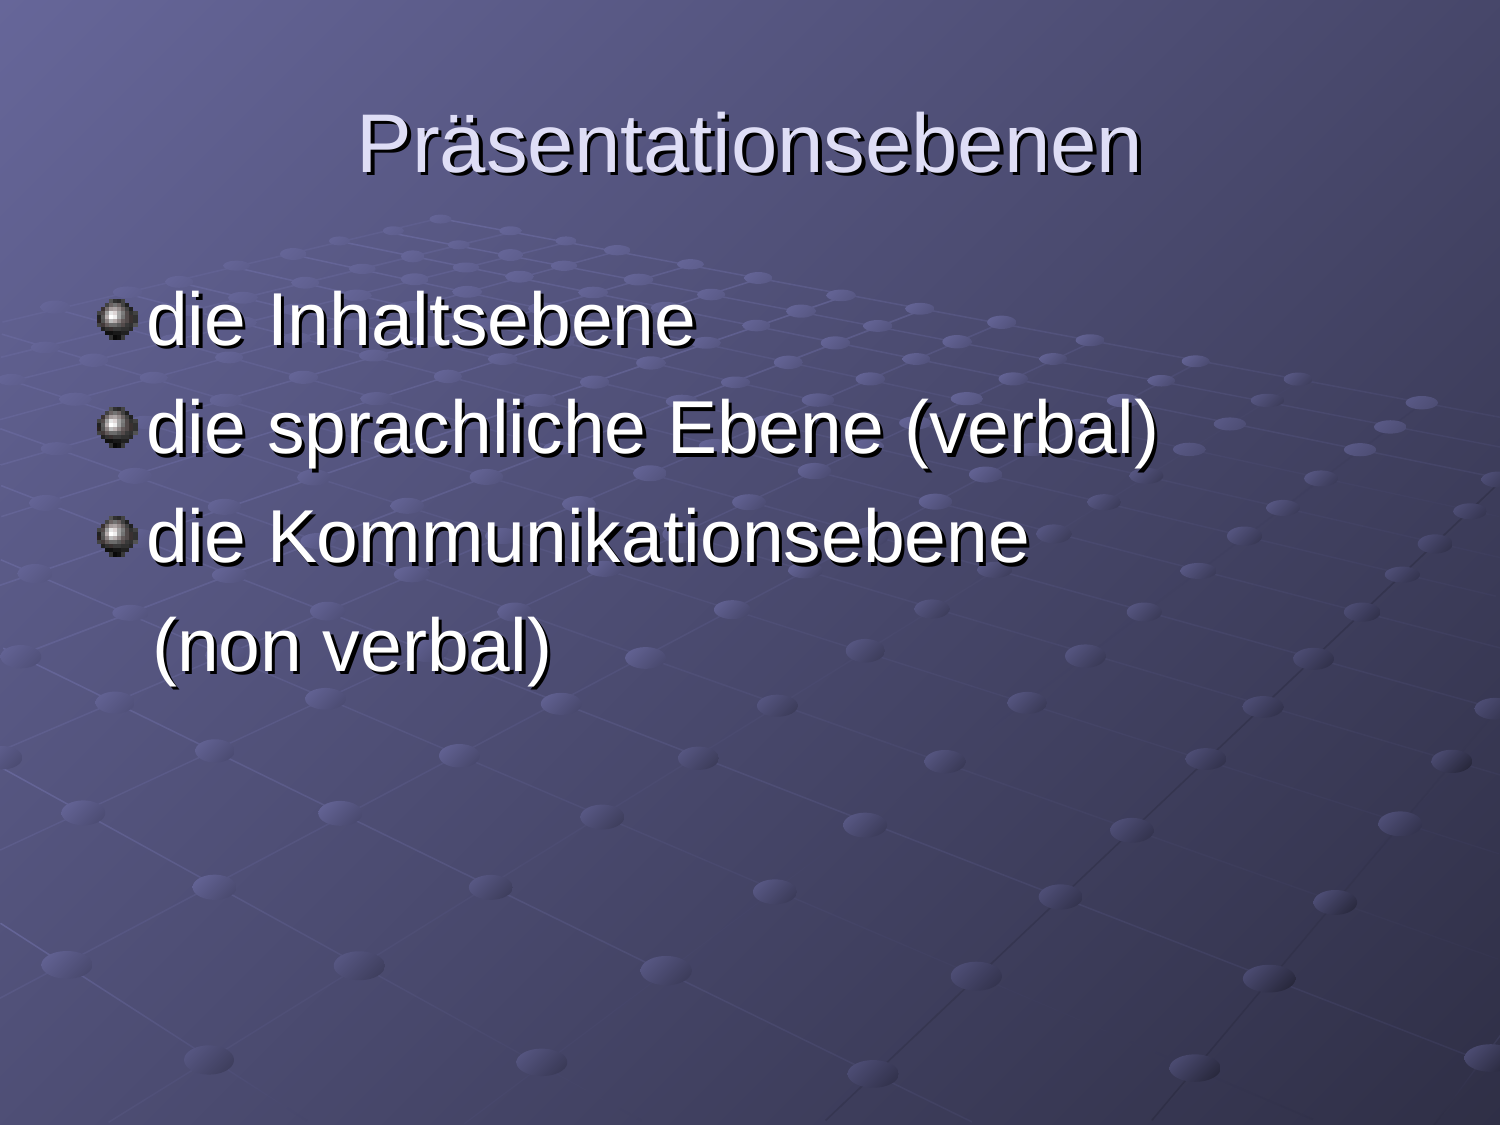

# Präsentationsebenen
die Inhaltsebene
die sprachliche Ebene (verbal)
die Kommunikationsebene
 (non verbal)